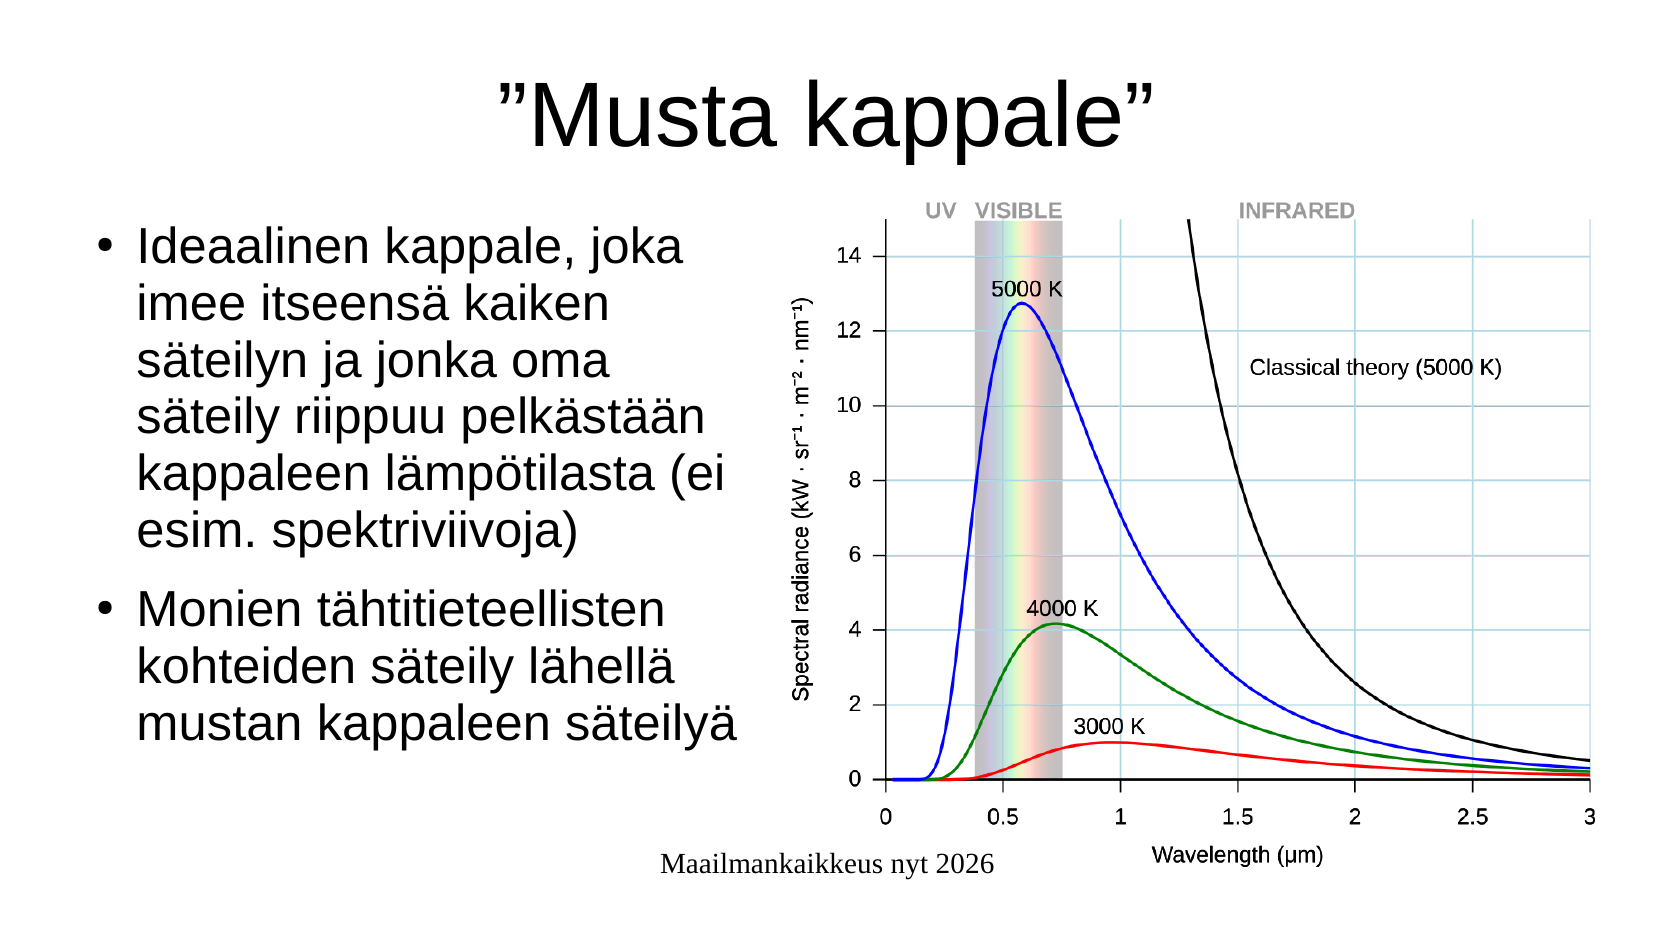

# ”Musta kappale”
Ideaalinen kappale, joka imee itseensä kaiken säteilyn ja jonka oma säteily riippuu pelkästään kappaleen lämpötilasta (ei esim. spektriviivoja)
Monien tähtitieteellisten kohteiden säteily lähellä mustan kappaleen säteilyä